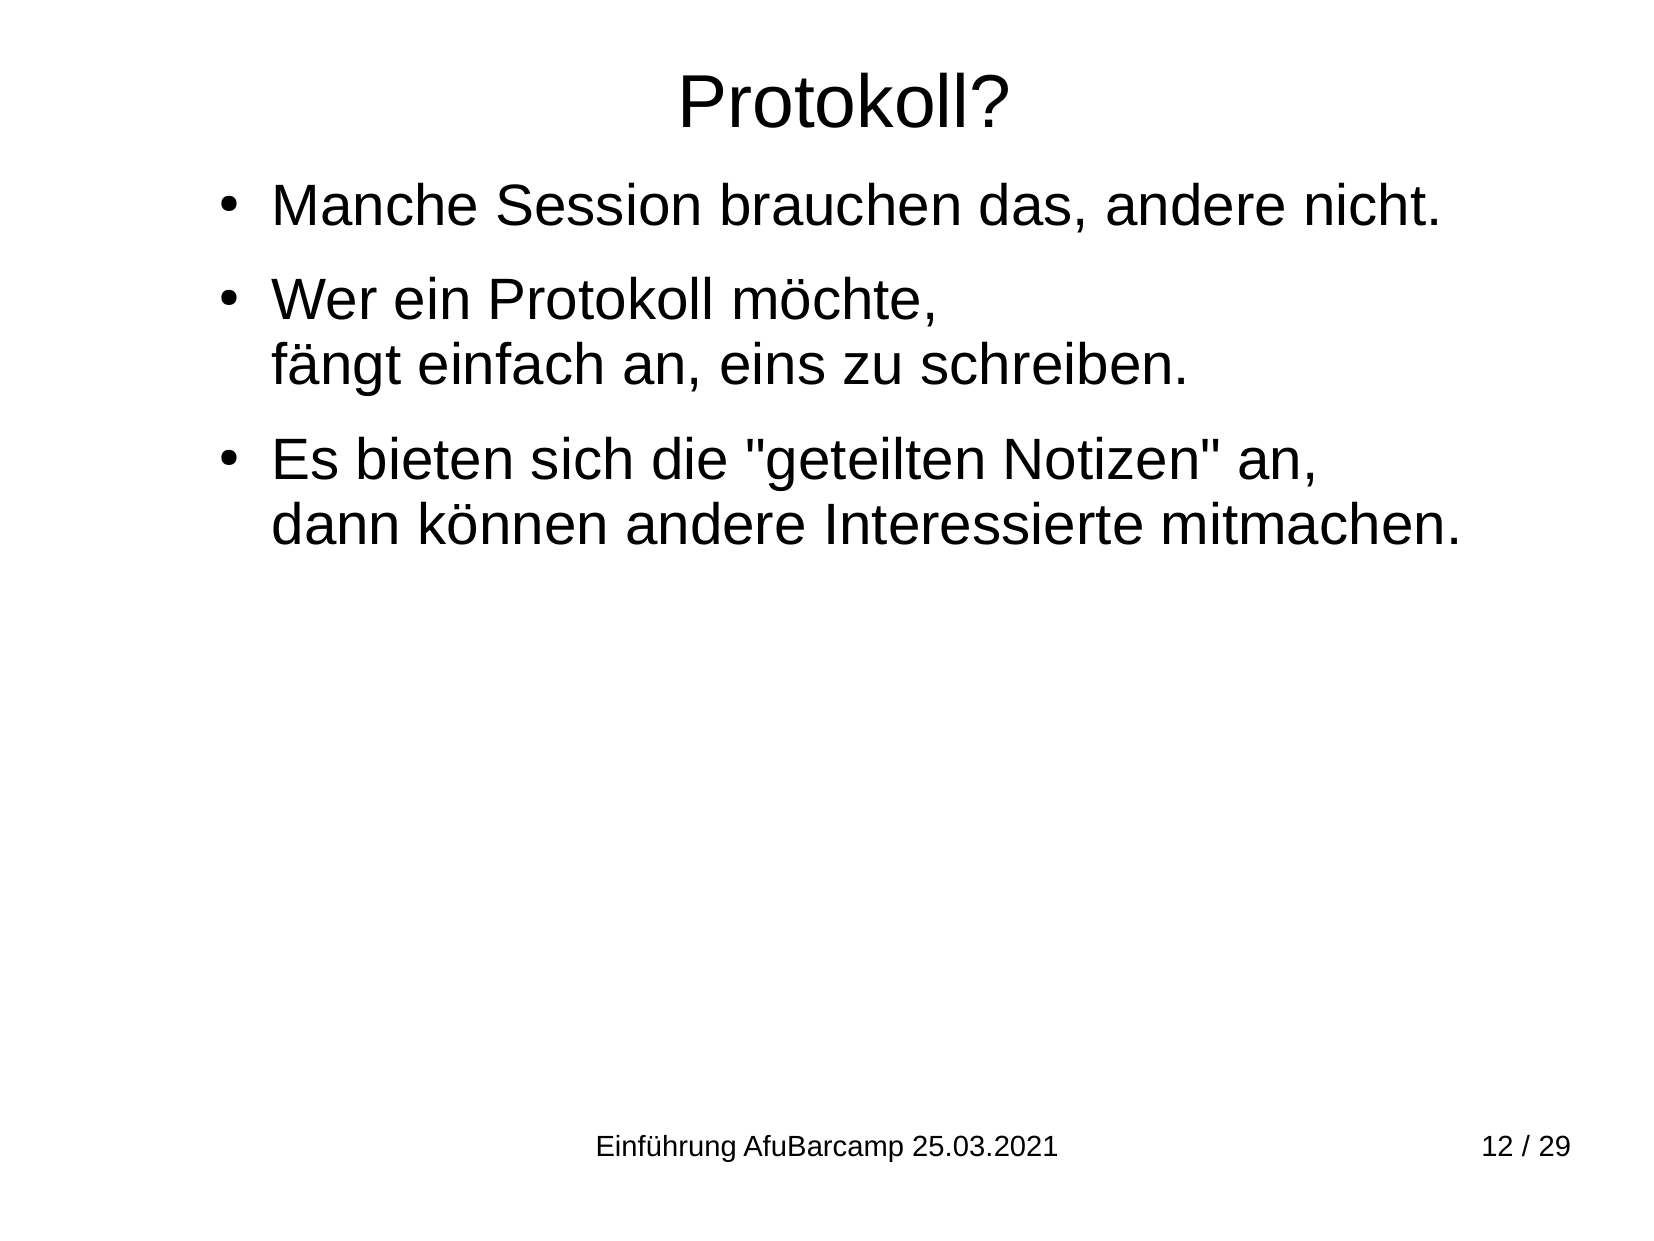

# Protokoll?
Manche Session brauchen das, andere nicht.
Wer ein Protokoll möchte,
fängt einfach an, eins zu schreiben.
Es bieten sich die "geteilten Notizen" an,
dann können andere Interessierte mitmachen.